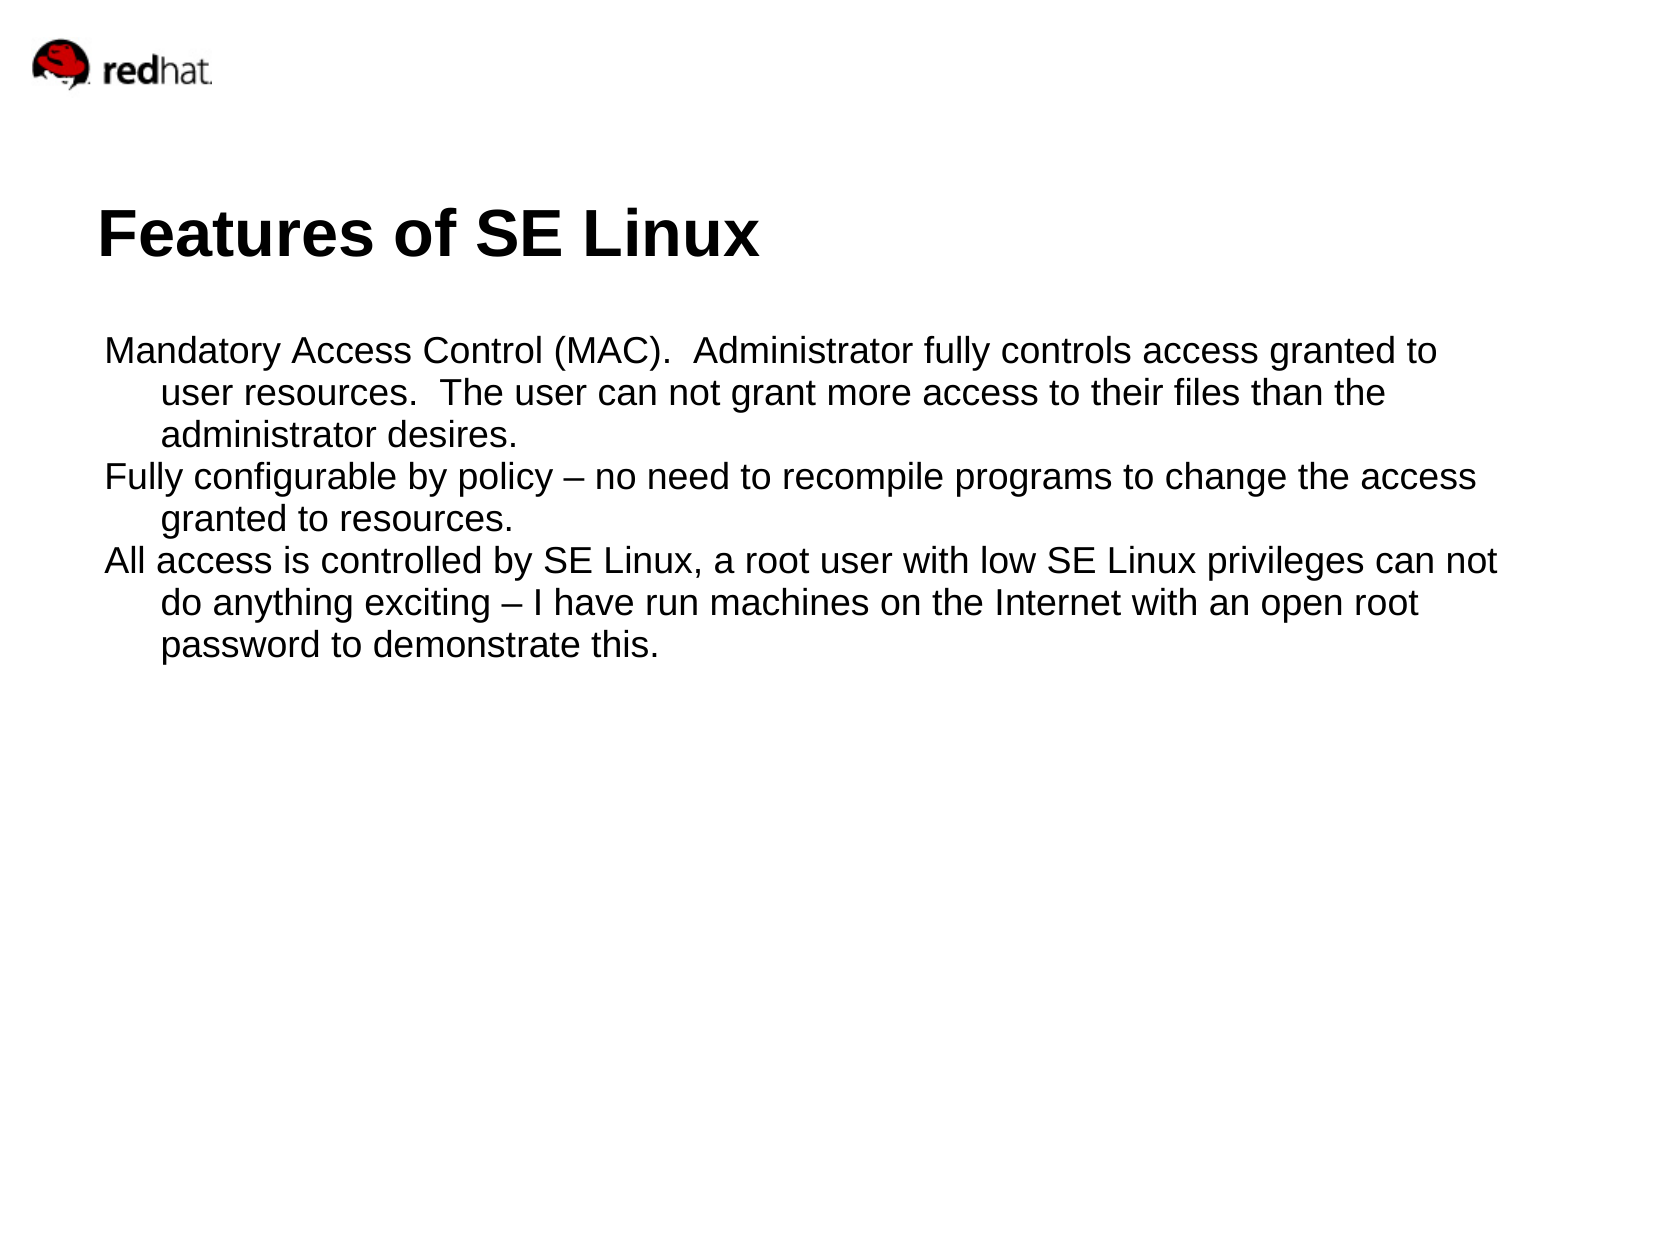

# Features of SE Linux
Mandatory Access Control (MAC). Administrator fully controls access granted to user resources. The user can not grant more access to their files than the administrator desires.
Fully configurable by policy – no need to recompile programs to change the access granted to resources.
All access is controlled by SE Linux, a root user with low SE Linux privileges can not do anything exciting – I have run machines on the Internet with an open root password to demonstrate this.